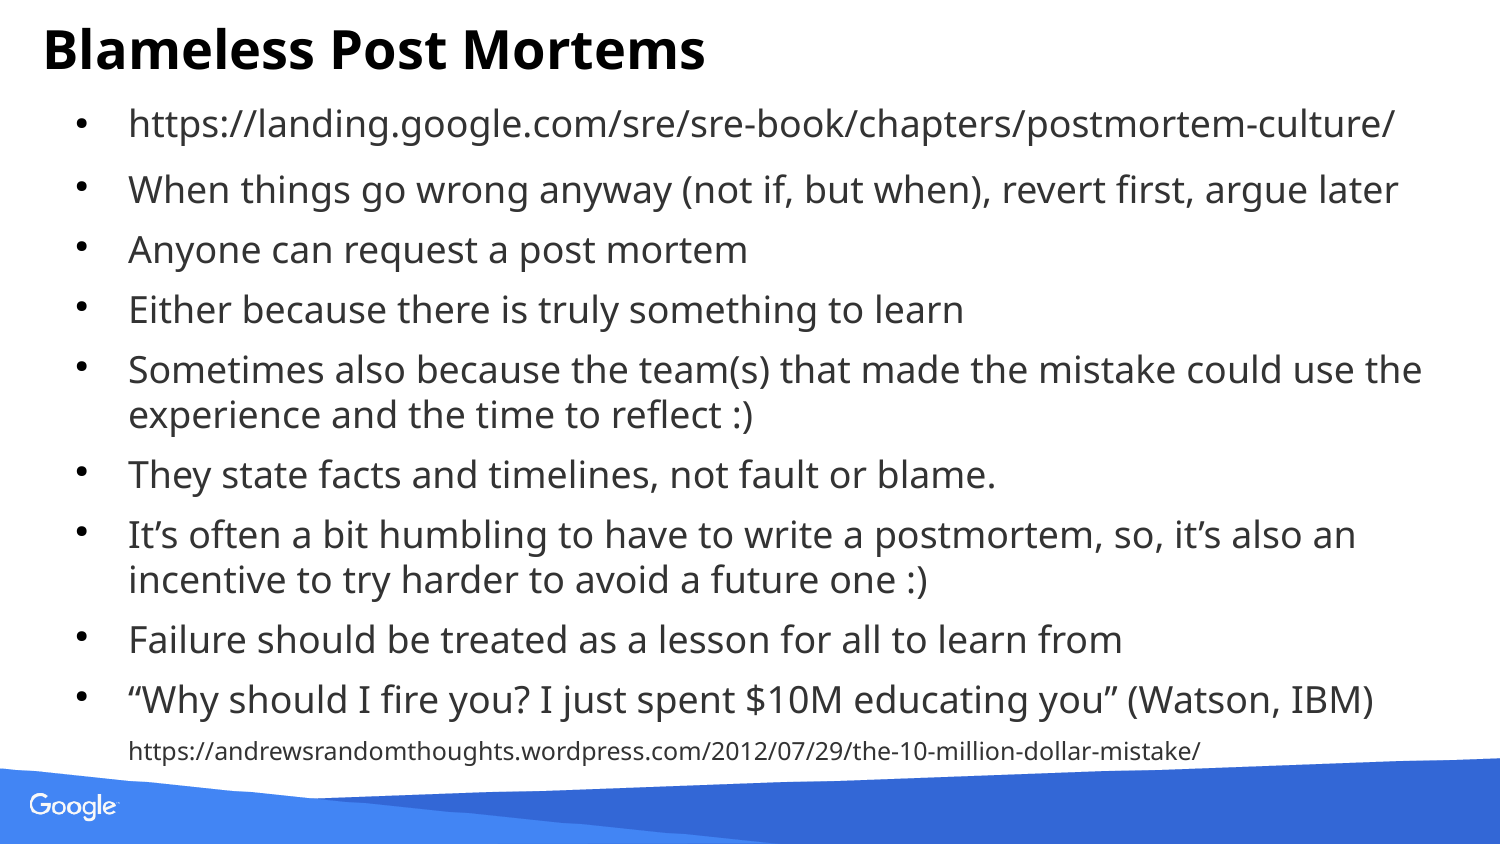

Blameless Post Mortems
# https://landing.google.com/sre/sre-book/chapters/postmortem-culture/
When things go wrong anyway (not if, but when), revert first, argue later
Anyone can request a post mortem
Either because there is truly something to learn
Sometimes also because the team(s) that made the mistake could use the experience and the time to reflect :)
They state facts and timelines, not fault or blame.
It’s often a bit humbling to have to write a postmortem, so, it’s also an incentive to try harder to avoid a future one :)
Failure should be treated as a lesson for all to learn from
“Why should I fire you? I just spent $10M educating you” (Watson, IBM)
https://andrewsrandomthoughts.wordpress.com/2012/07/29/the-10-million-dollar-mistake/